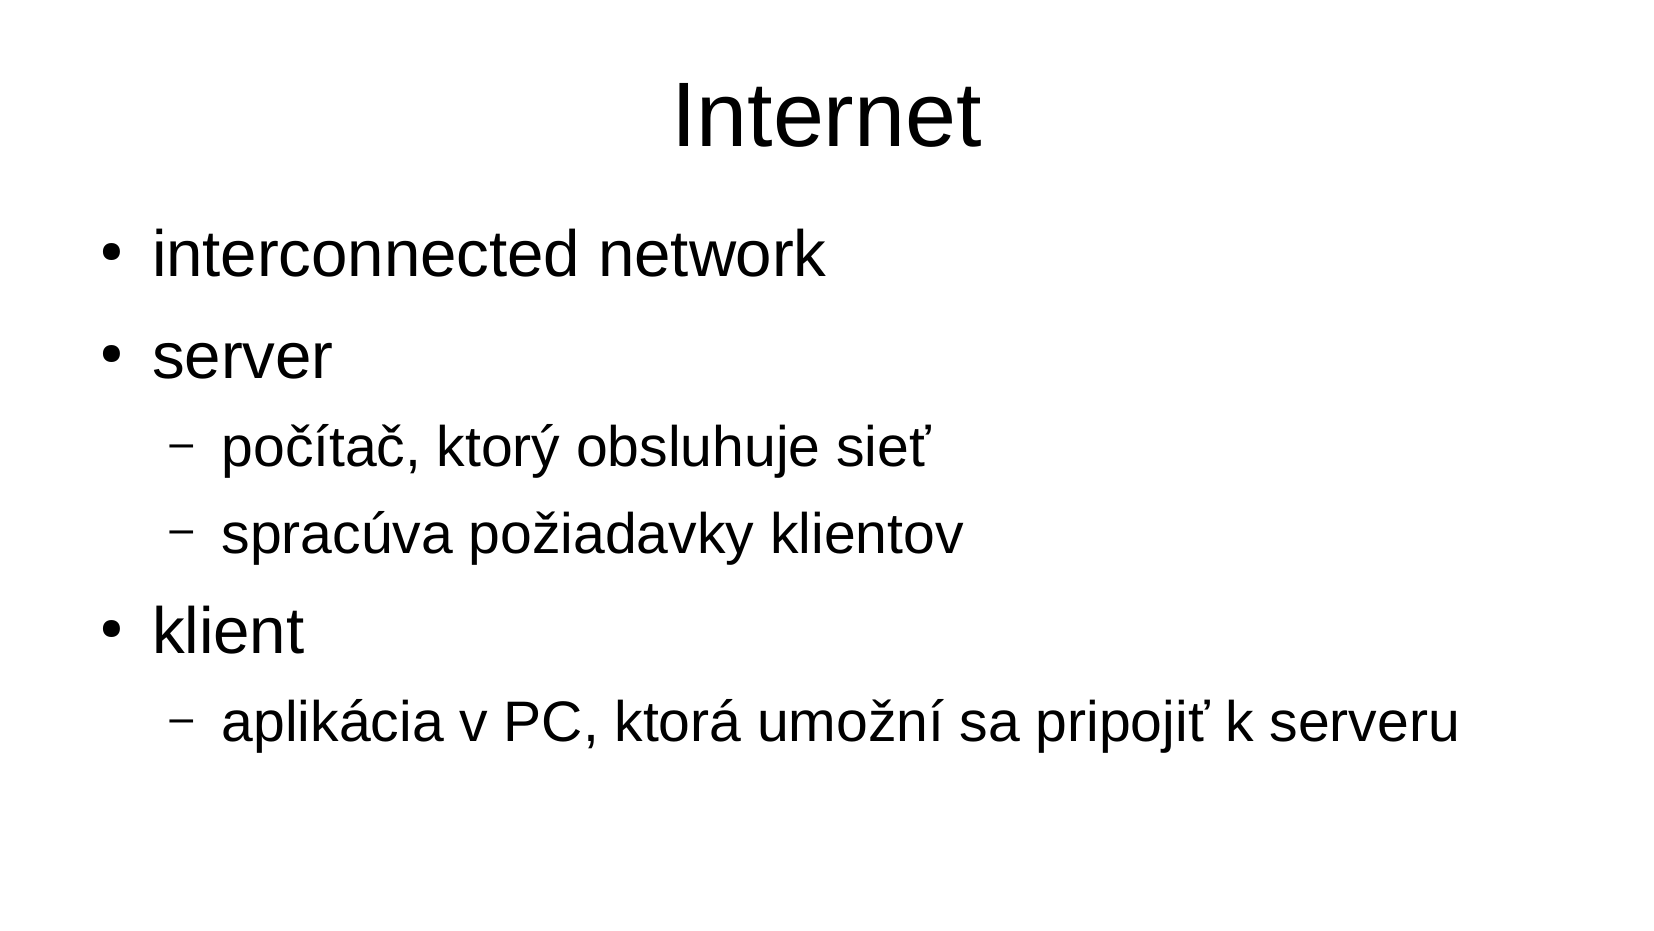

# Internet
interconnected network
server
počítač, ktorý obsluhuje sieť
spracúva požiadavky klientov
klient
aplikácia v PC, ktorá umožní sa pripojiť k serveru